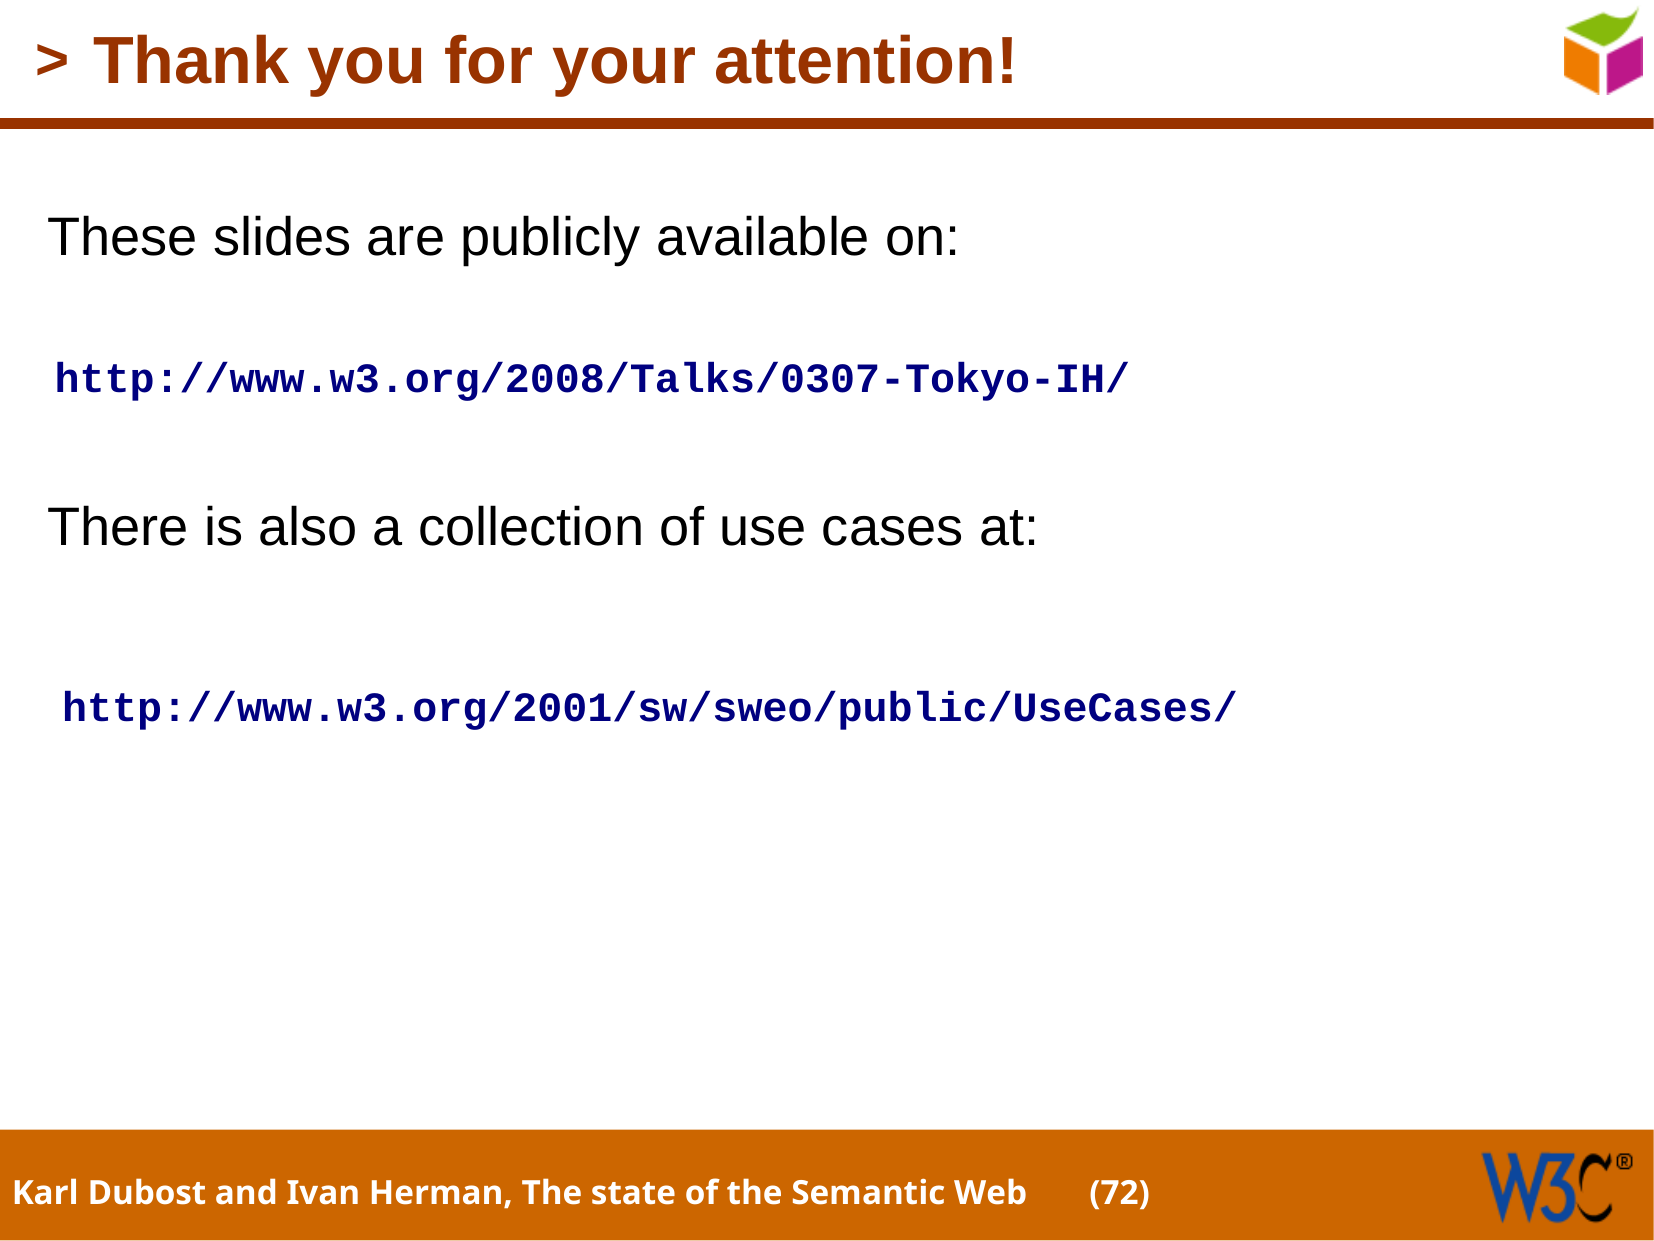

# Thank you for your attention!
These slides are publicly available on:
http://www.w3.org/2008/Talks/0307-Tokyo-IH/
There is also a collection of use cases at:
http://www.w3.org/2001/sw/sweo/public/UseCases/